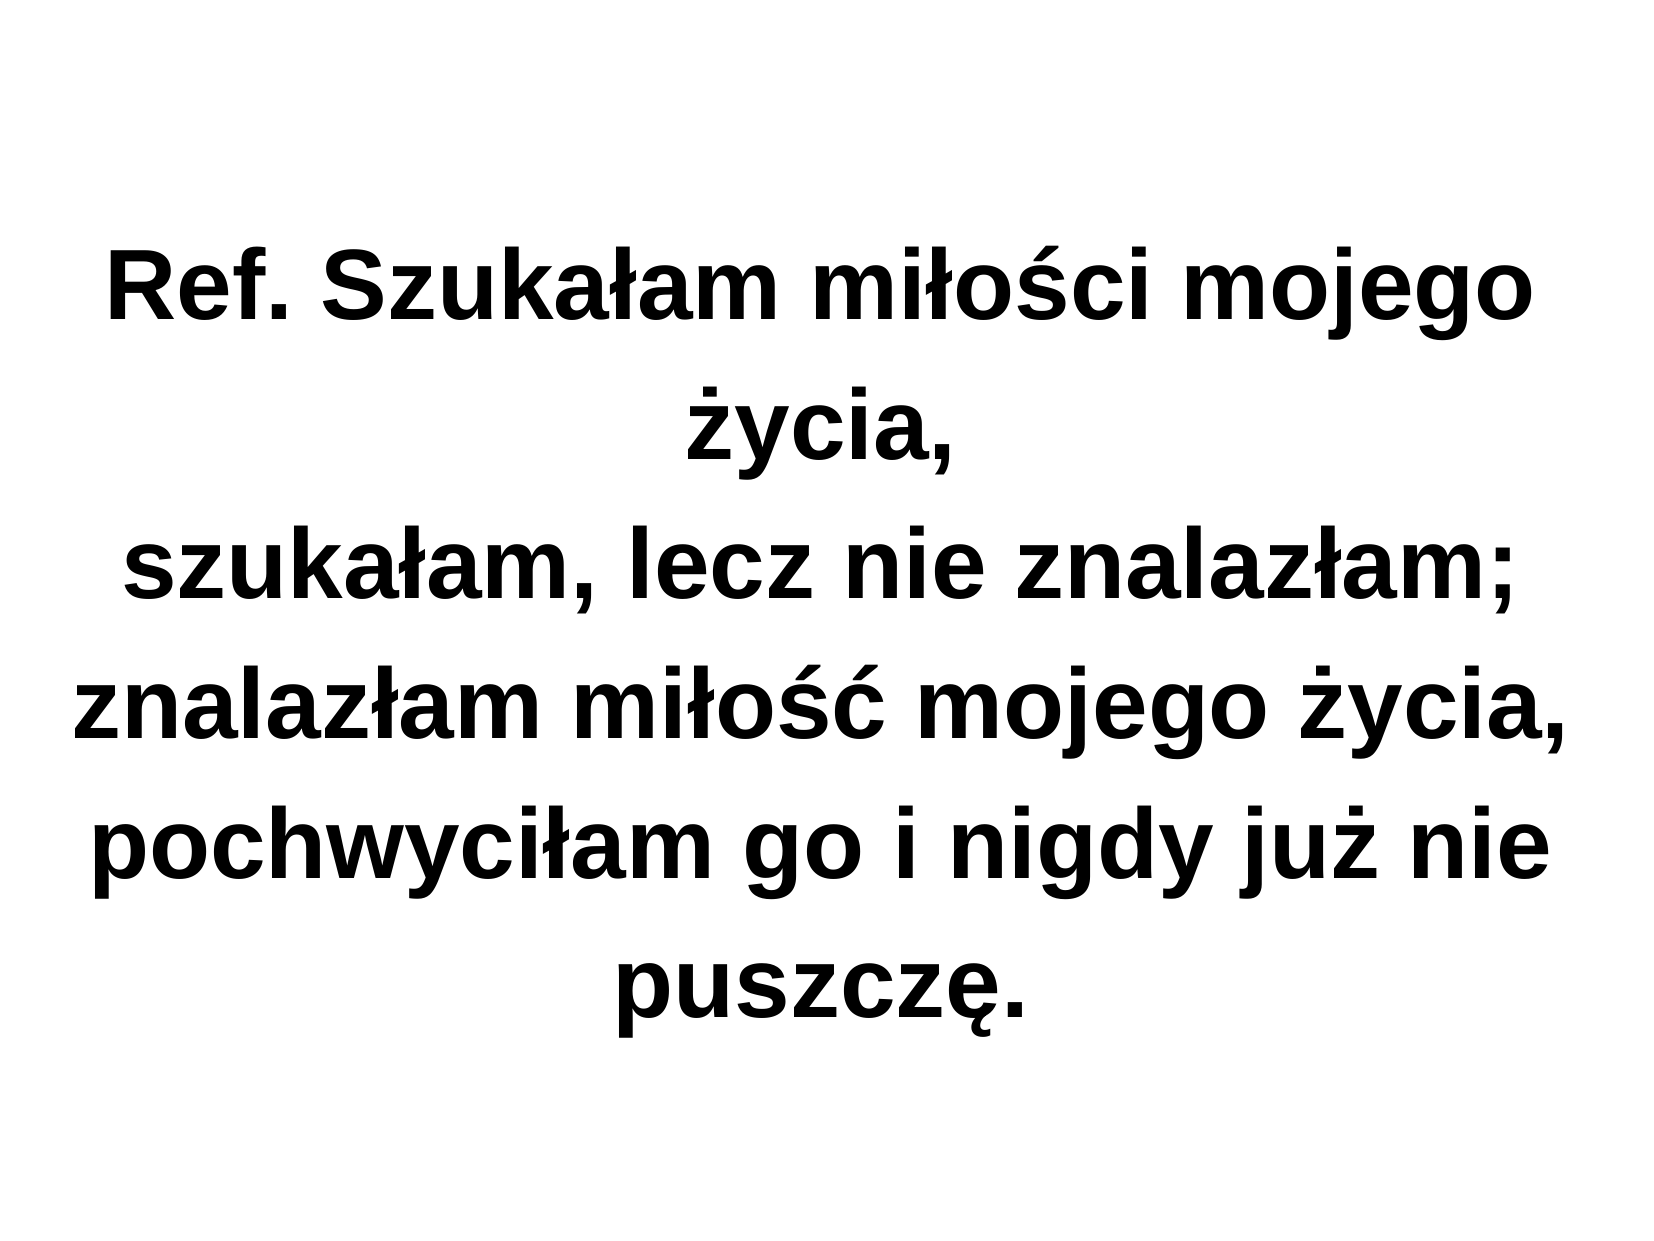

# Ref. Szukałam miłości mojego życia,
szukałam, lecz nie znalazłam;
znalazłam miłość mojego życia,
pochwyciłam go i nigdy już nie puszczę.